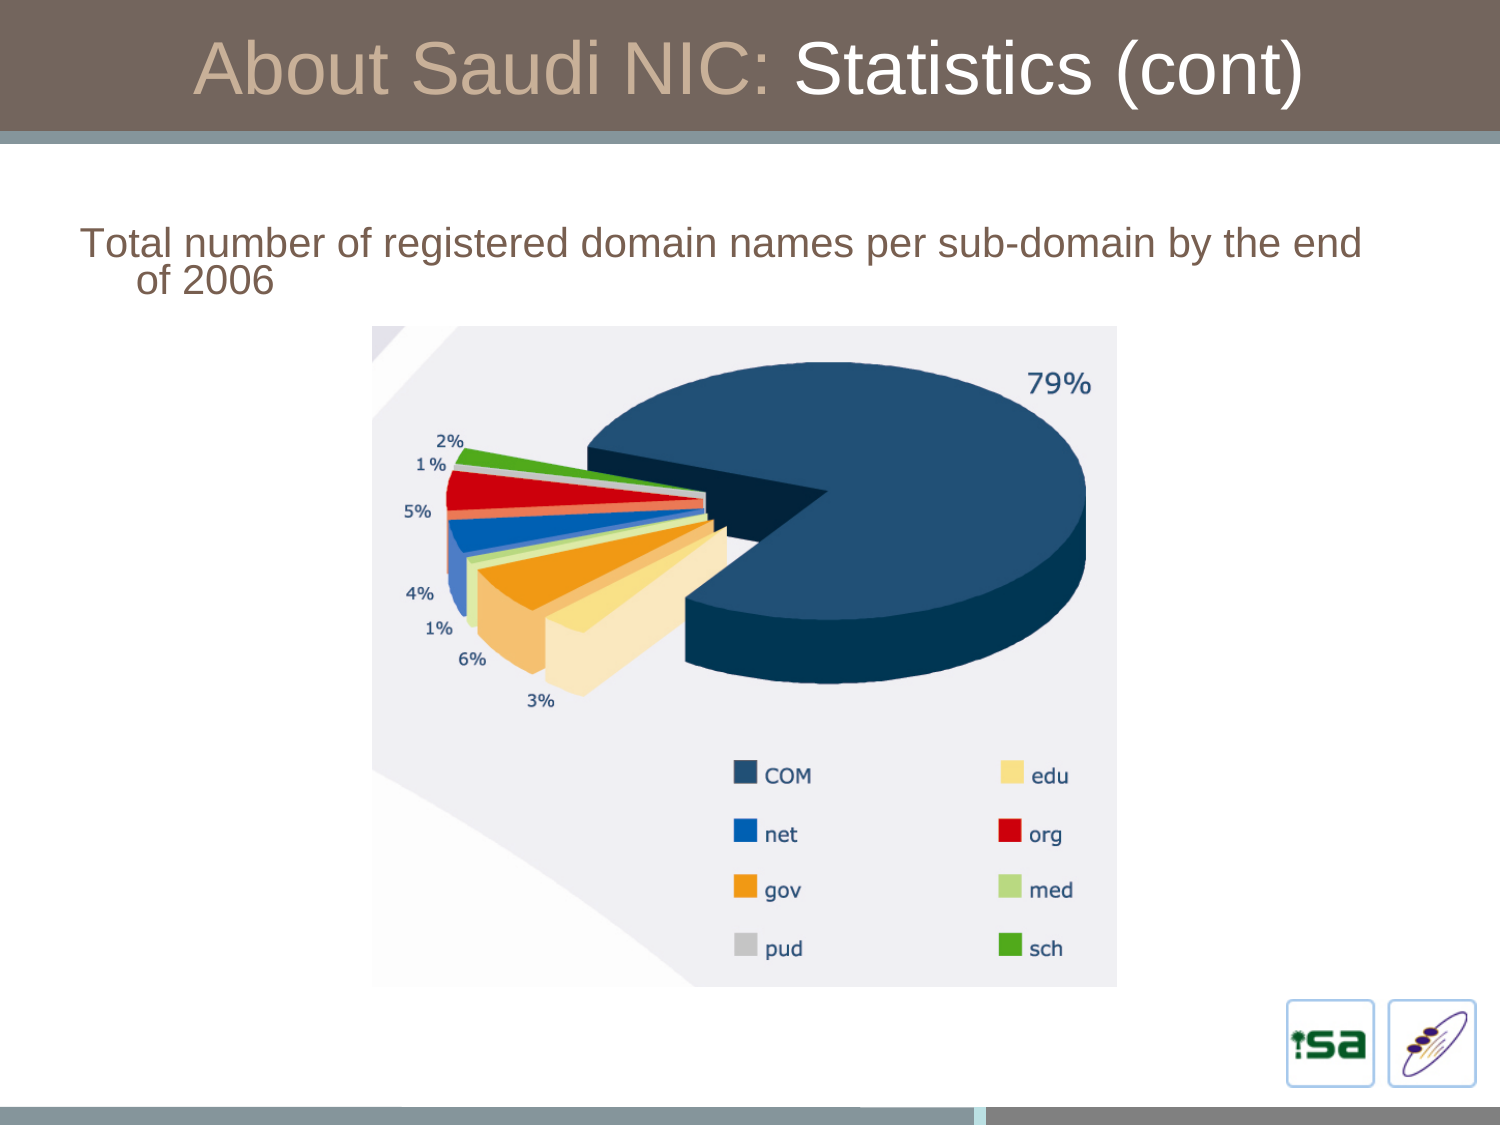

About Saudi NIC: Statistics (cont)
# Total number of registered domain names per sub-domain by the end of 2006